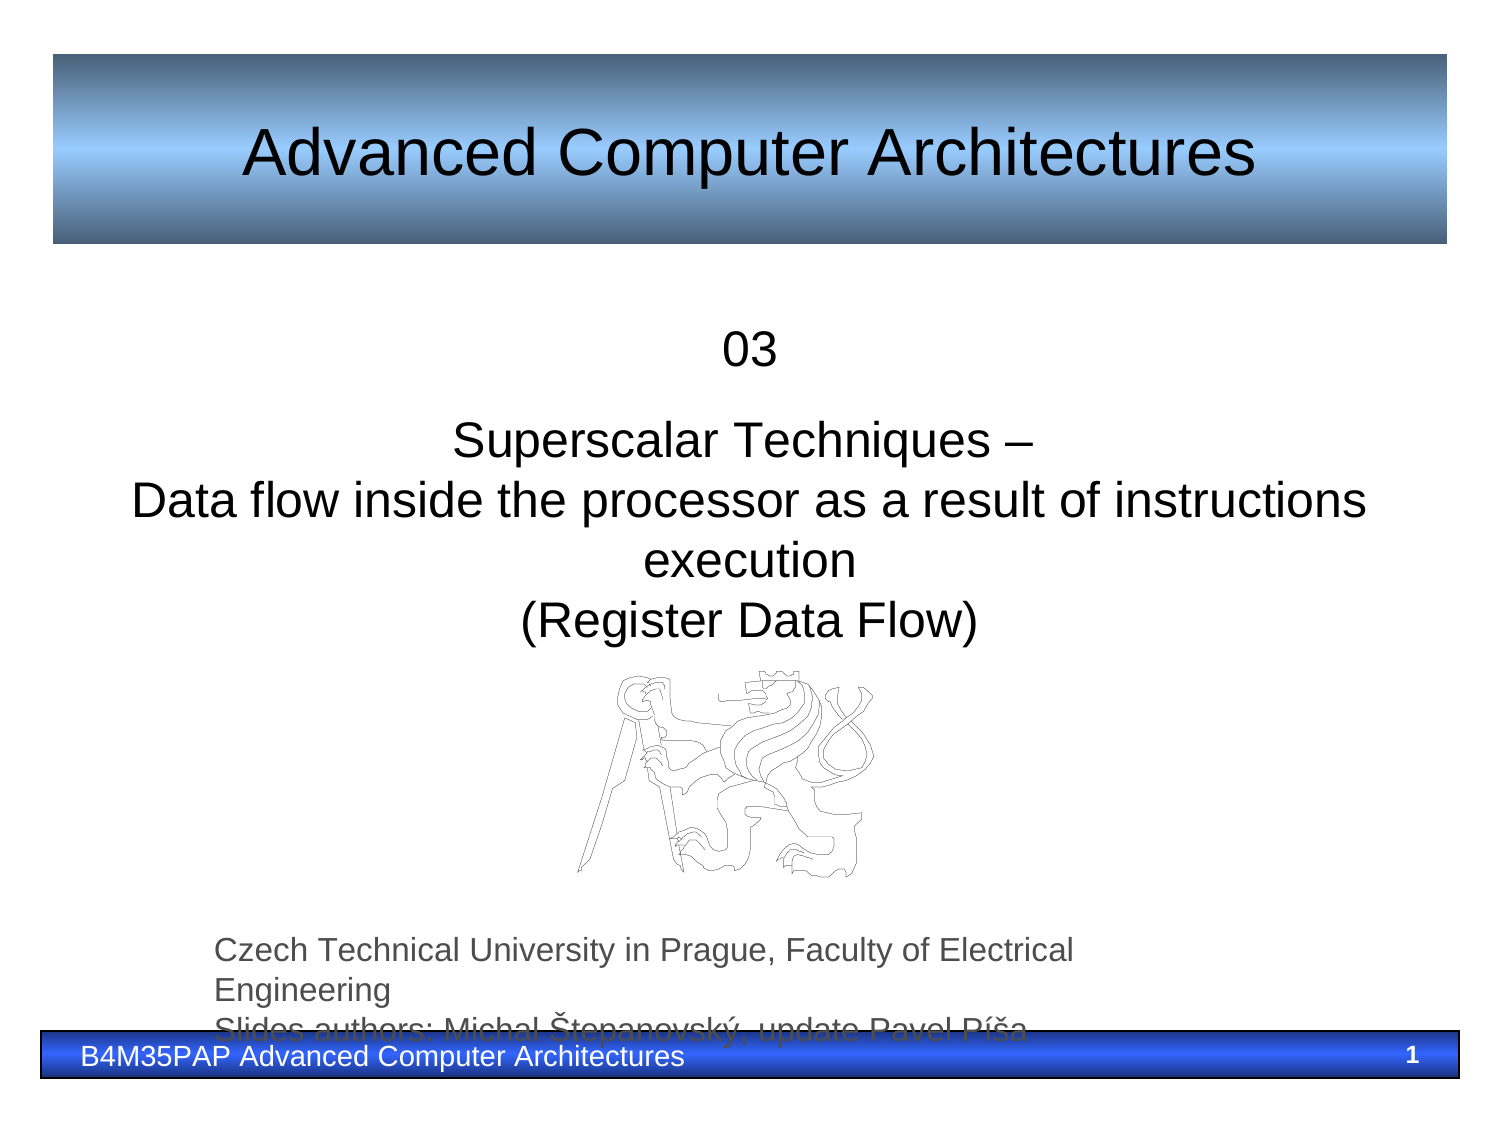

Advanced Computer Architectures
03
Superscalar Techniques –
Data flow inside the processor as a result of instructions execution
(Register Data Flow)
Czech Technical University in Prague, Faculty of Electrical Engineering
Slides authors: Michal Štepanovský, update Pavel Píša